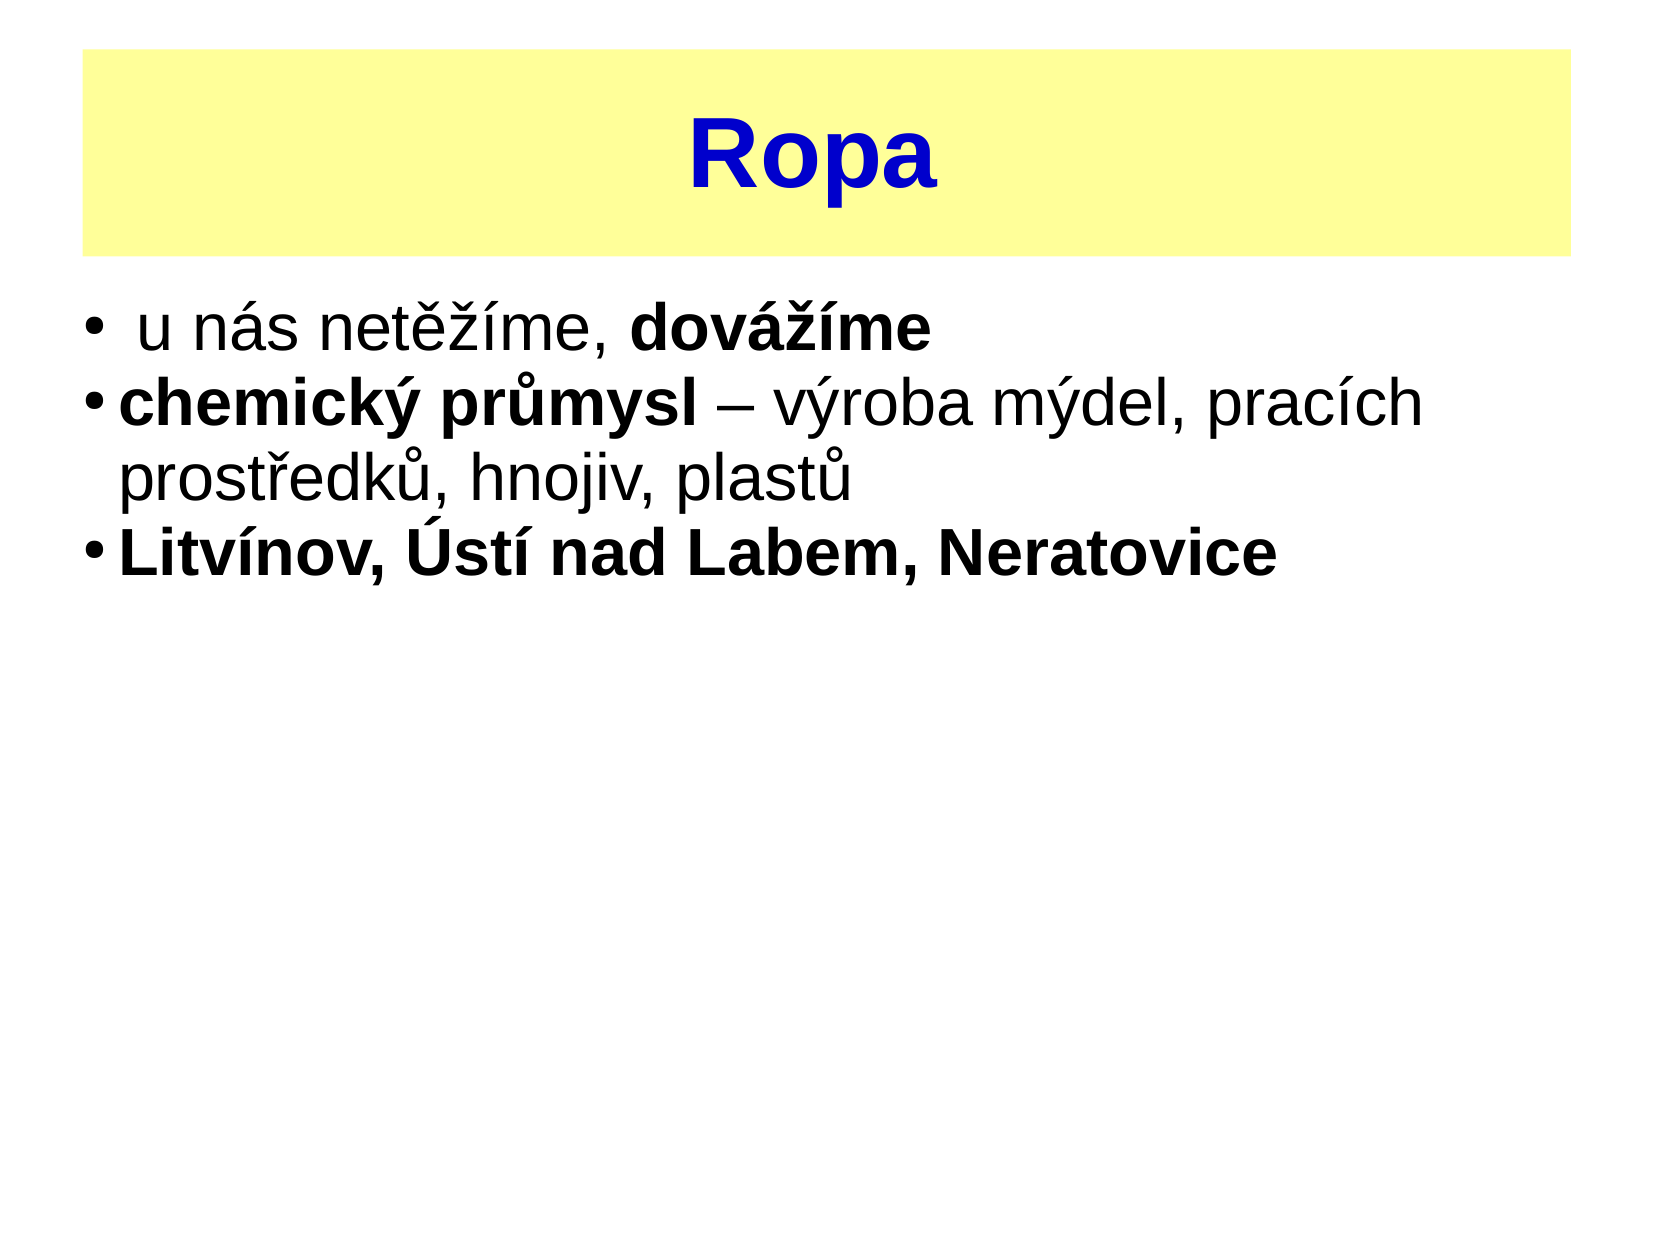

# Ropa
 u nás netěžíme, dovážíme
chemický průmysl – výroba mýdel, pracích prostředků, hnojiv, plastů
Litvínov, Ústí nad Labem, Neratovice